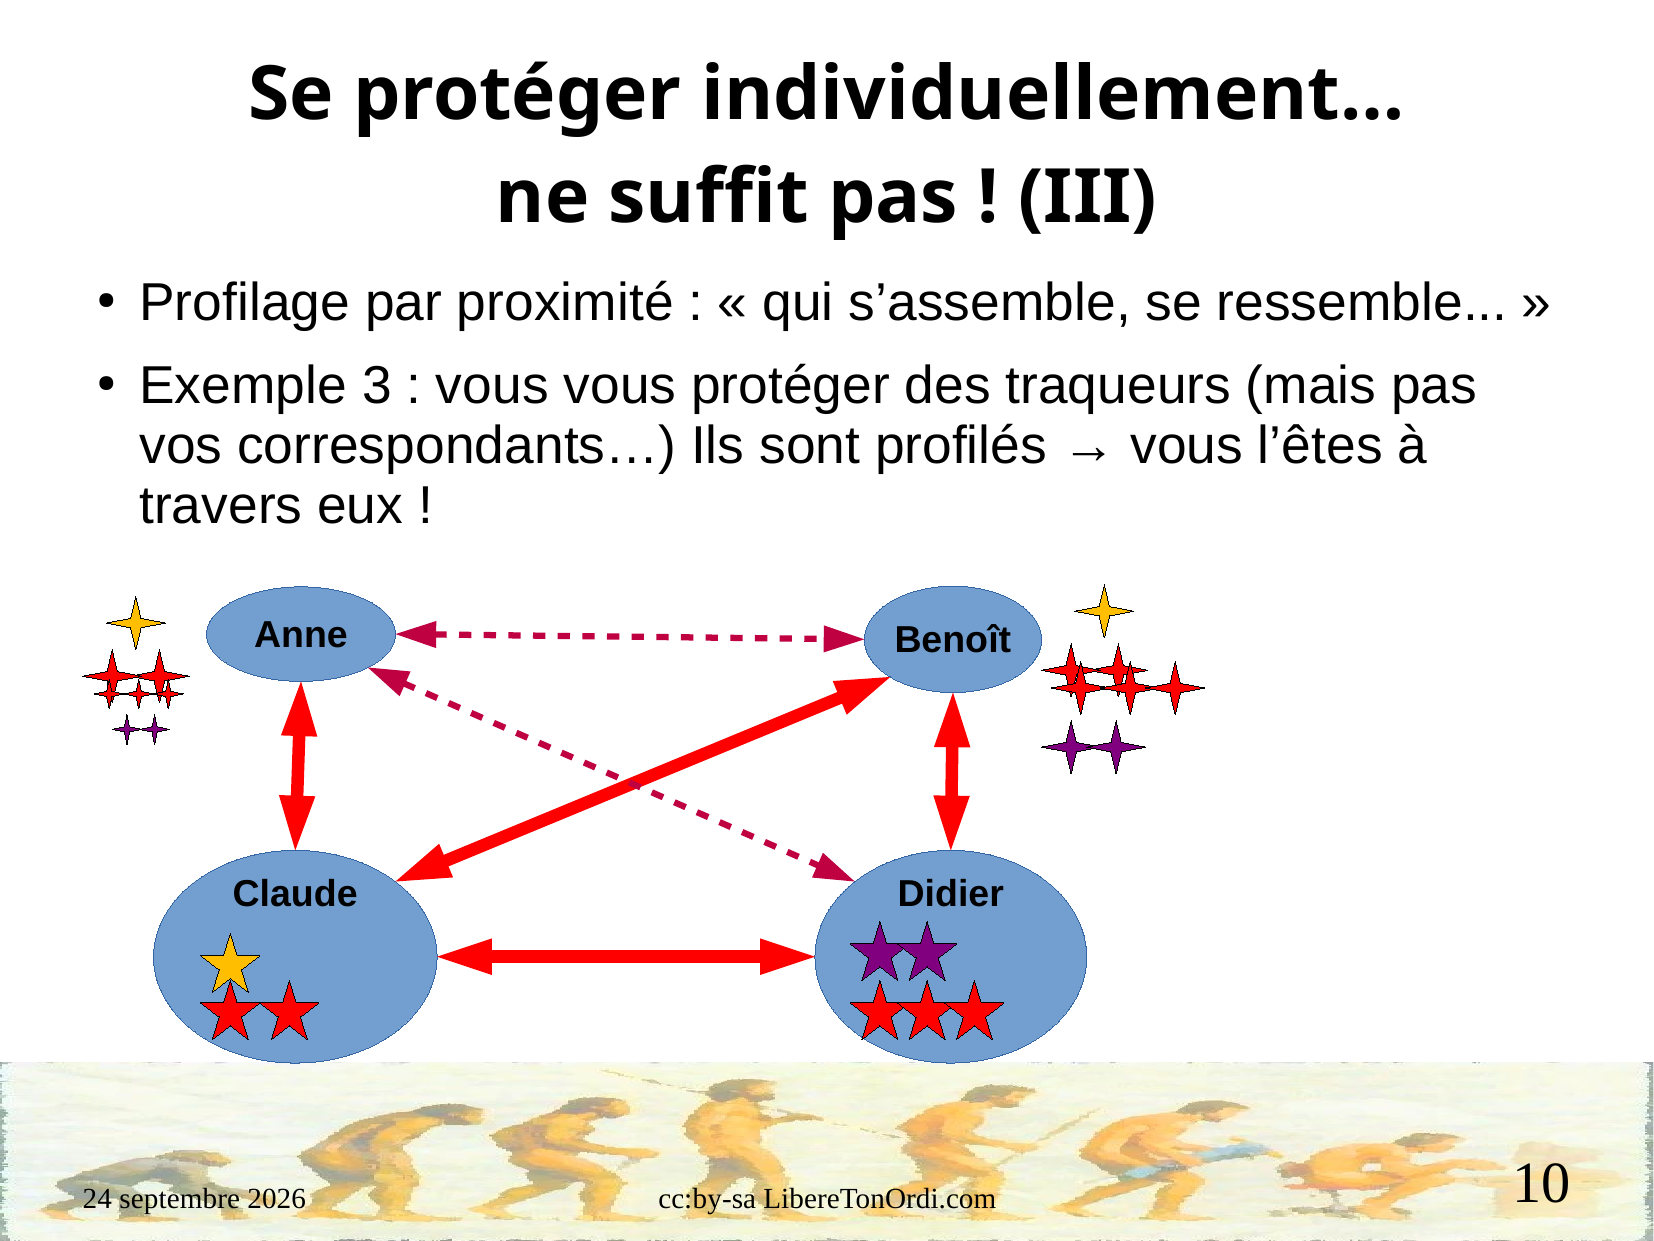

# Se protéger individuellement… ne suffit pas ! (III)
Profilage par proximité : « qui s’assemble, se ressemble... »
Exemple 3 : vous vous protéger des traqueurs (mais pas vos correspondants…) Ils sont profilés → vous l’êtes à travers eux !
Benoît
Anne
Claude
Didier